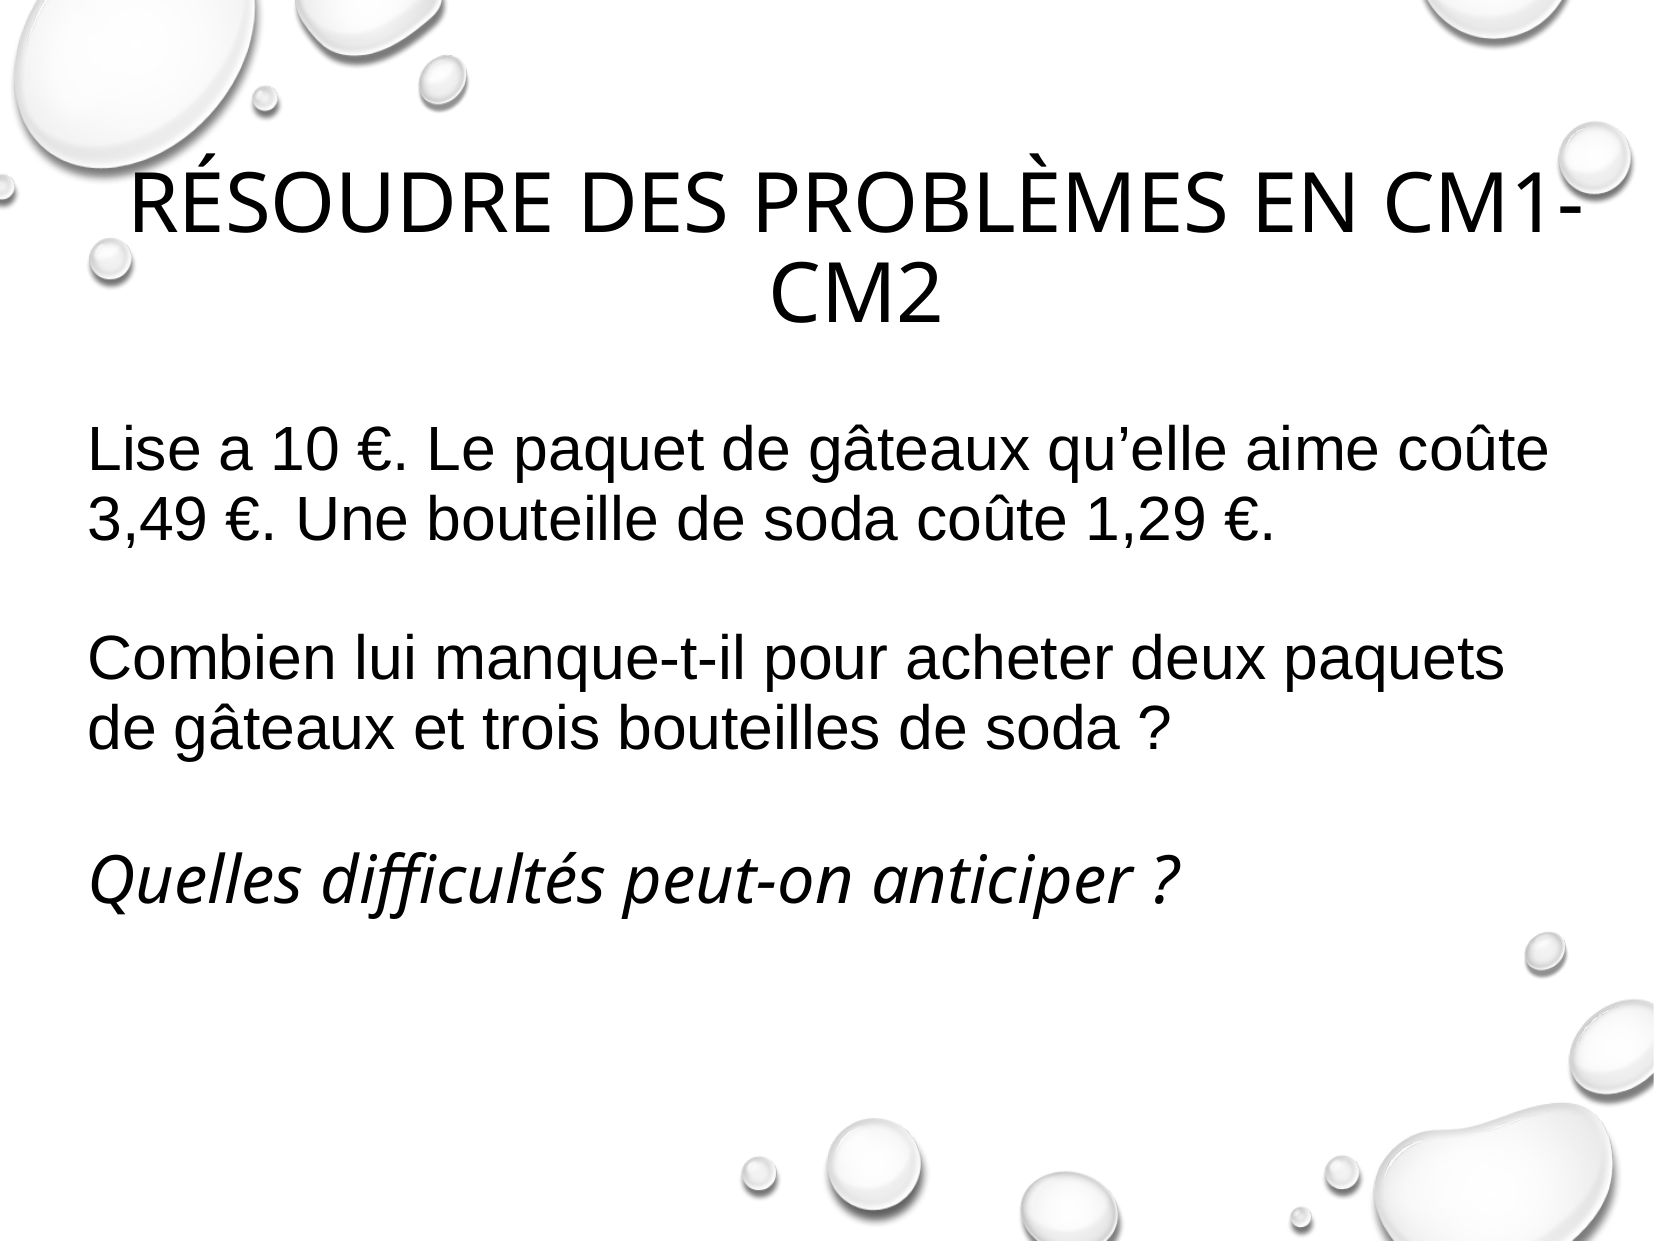

# Résoudre des problèmes en CM1-CM2
Lise a 10 €. Le paquet de gâteaux qu’elle aime coûte 3,49 €. Une bouteille de soda coûte 1,29 €.
Combien lui manque-t-il pour acheter deux paquets de gâteaux et trois bouteilles de soda ?
Quelles difficultés peut-on anticiper ?